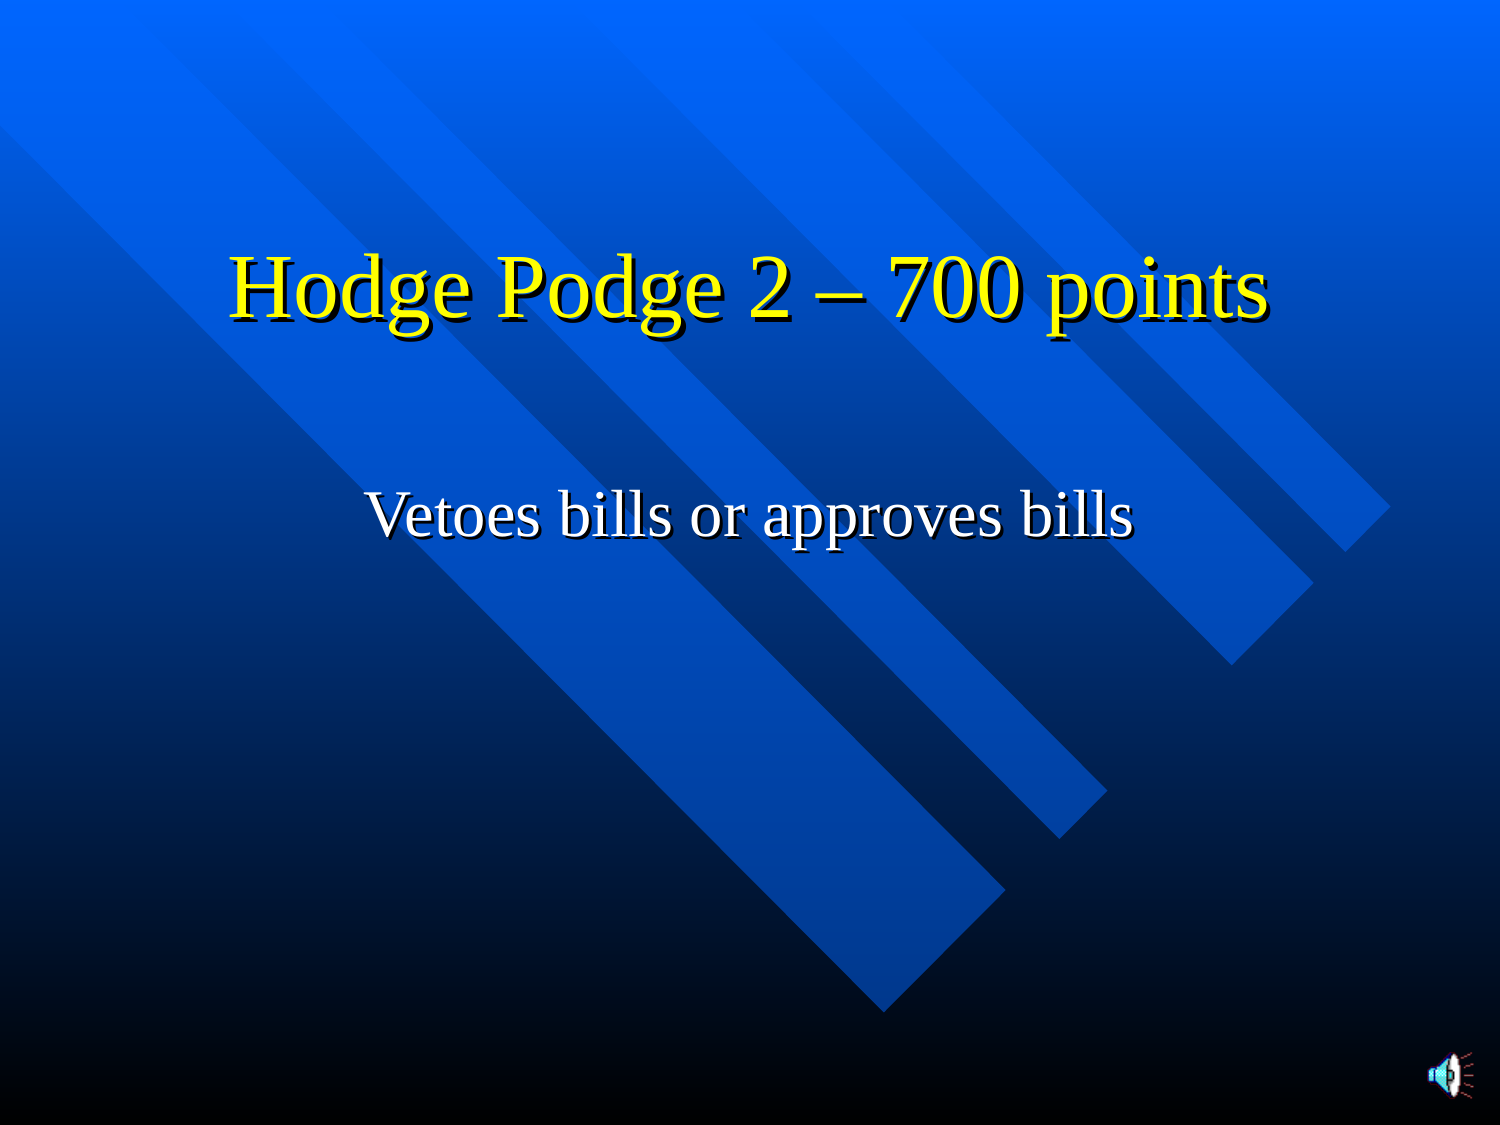

# Hodge Podge 2 – 700 points
Vetoes bills or approves bills